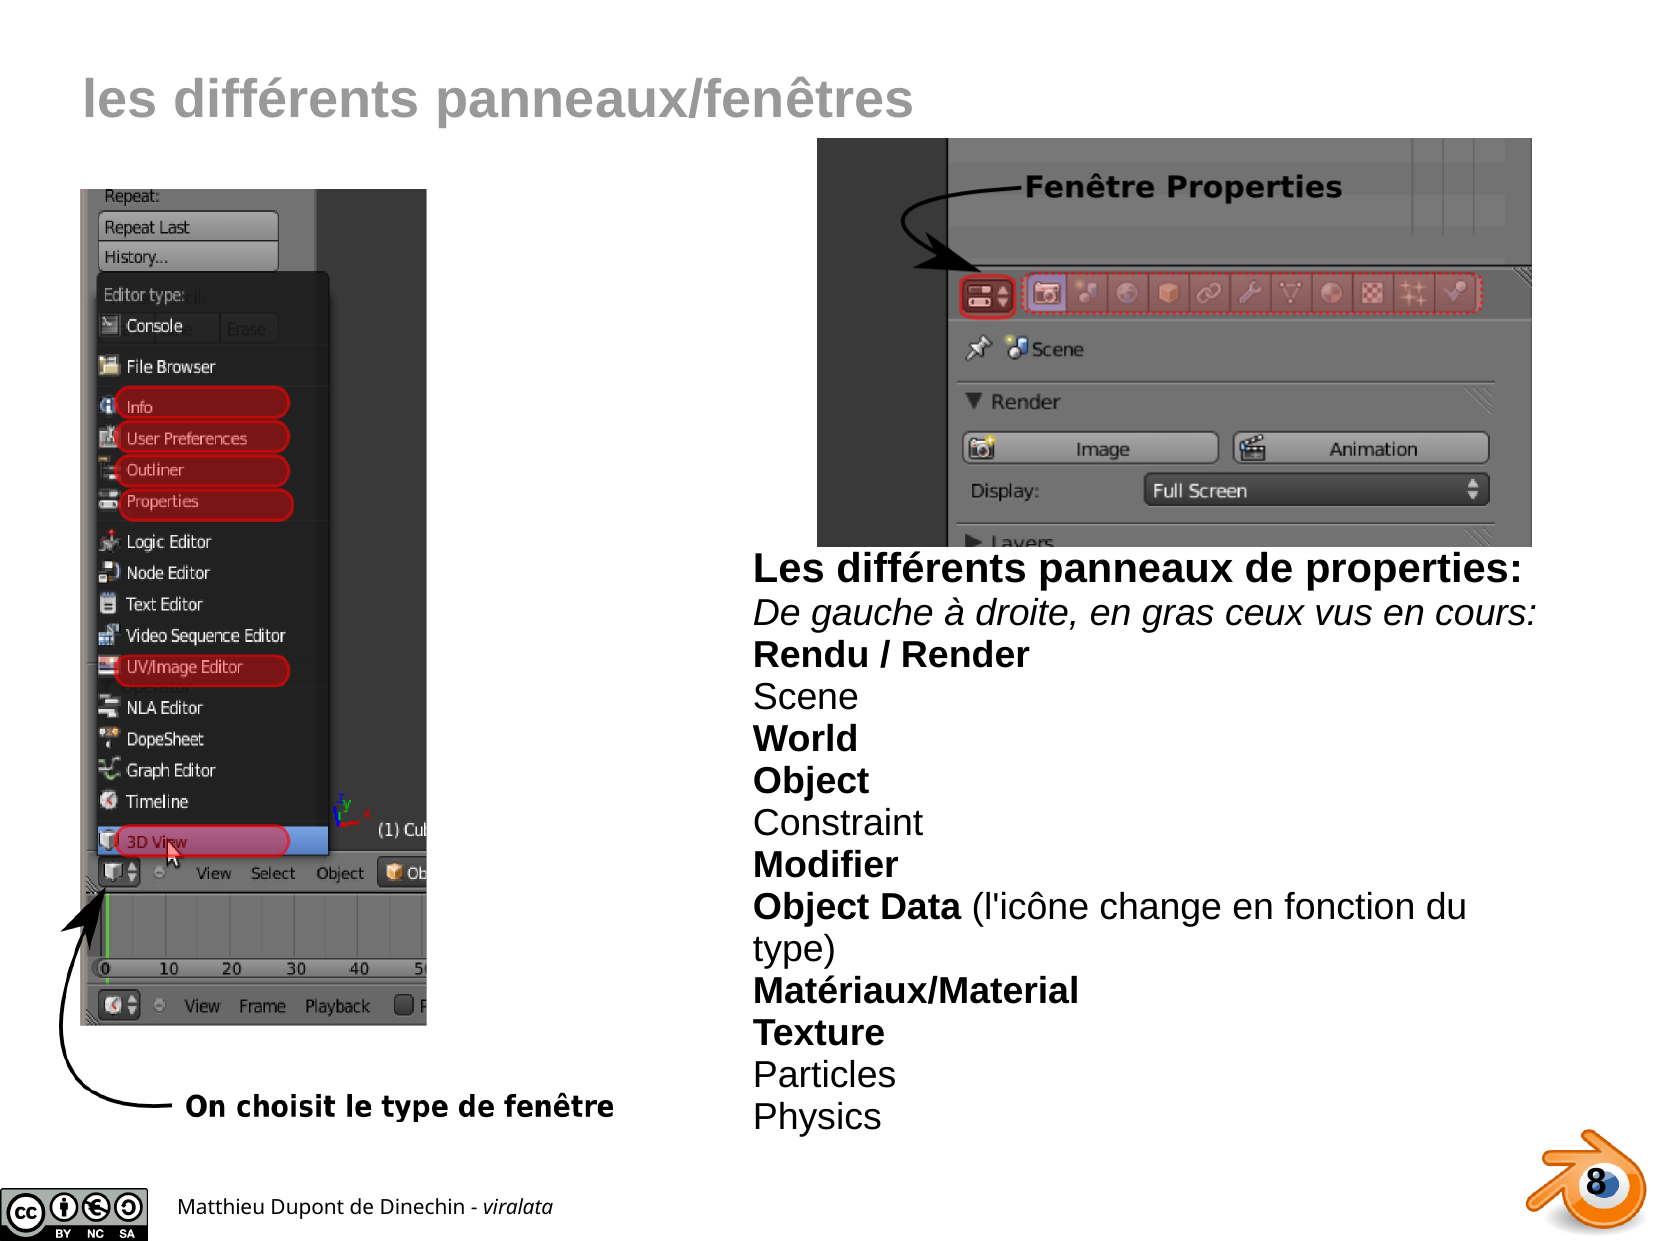

# les différents panneaux/fenêtres
Les différents panneaux de properties:
De gauche à droite, en gras ceux vus en cours:
Rendu / Render
Scene
World
Object
Constraint
Modifier
Object Data (l'icône change en fonction du type)
Matériaux/Material
Texture
Particles
Physics
8
Cours Blender Mars 2010